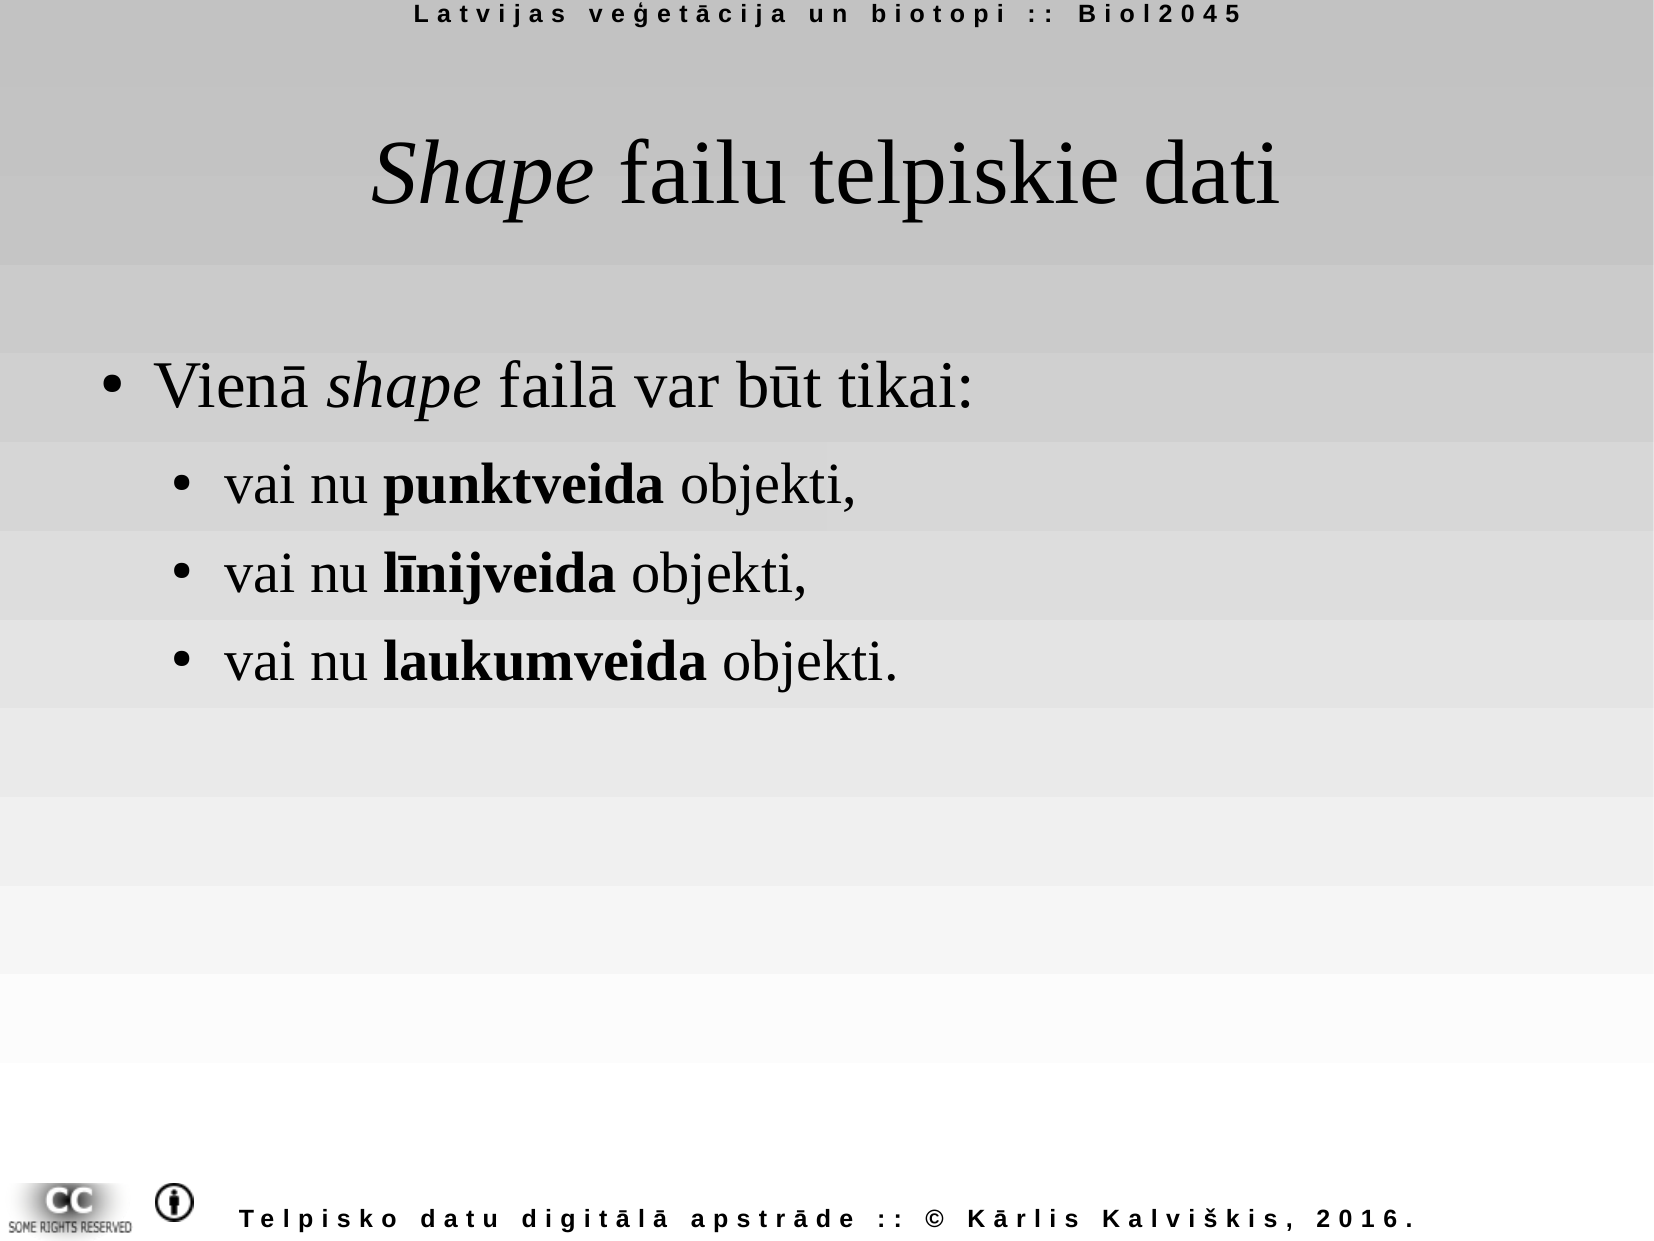

# Shape failu telpiskie dati
Vienā shape failā var būt tikai:
vai nu punktveida objekti,
vai nu līnijveida objekti,
vai nu laukumveida objekti.